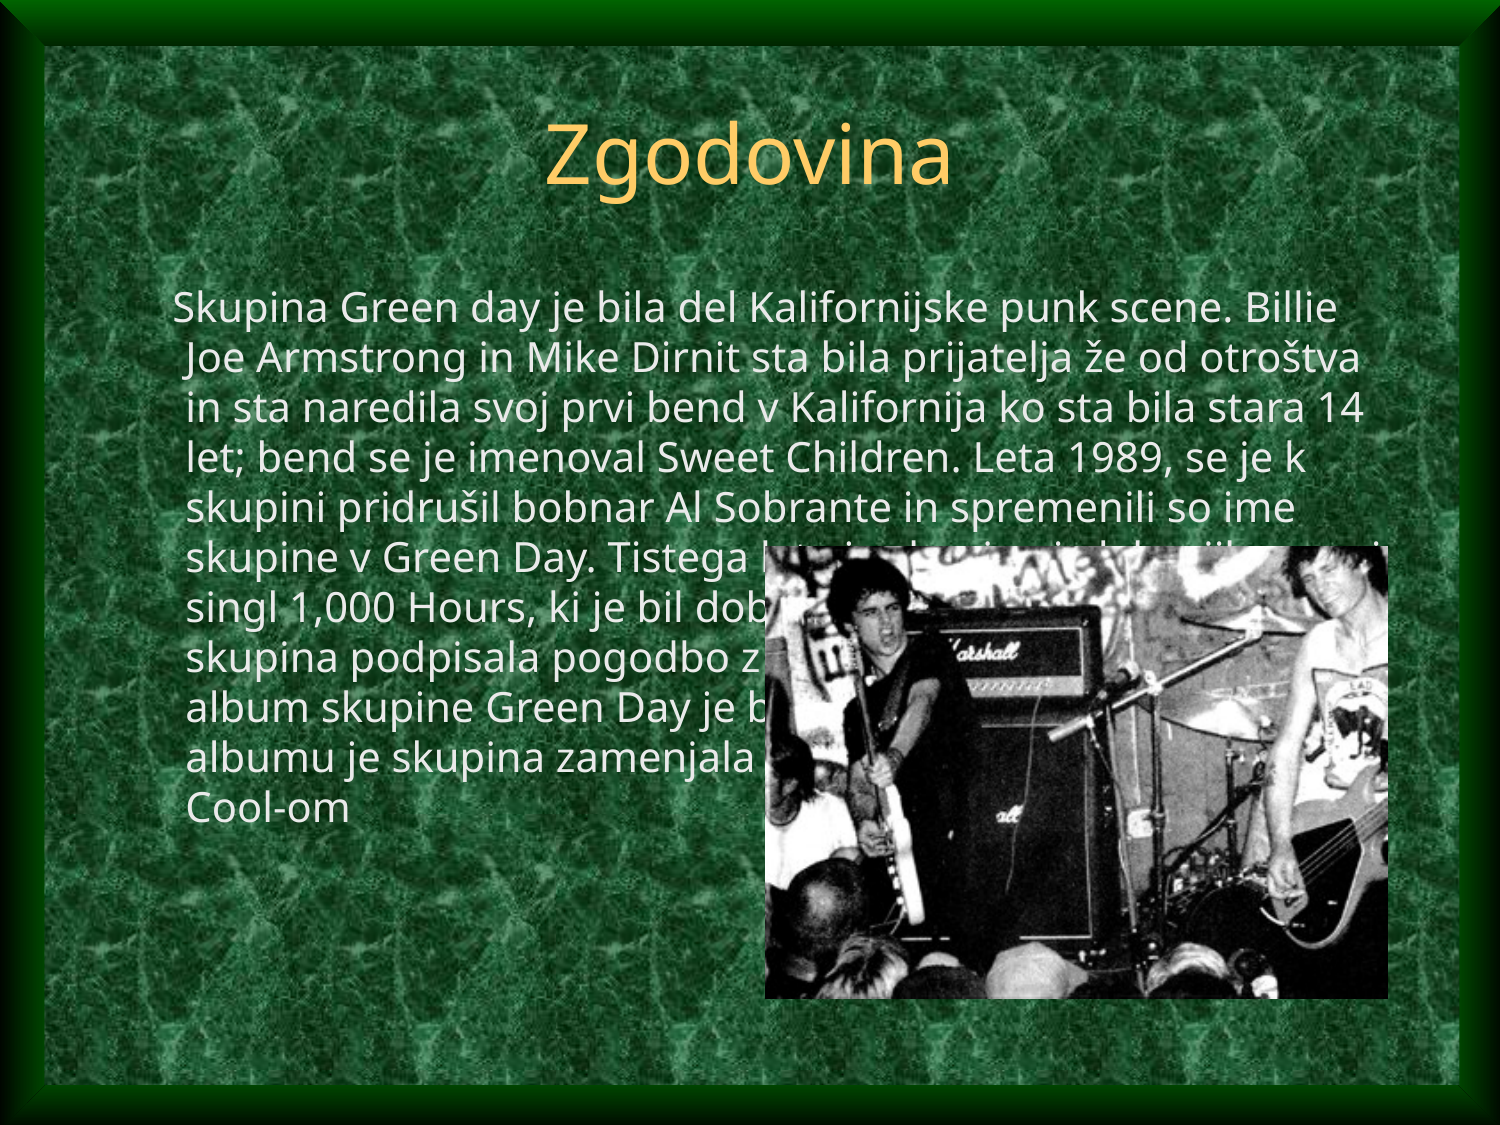

# Zgodovina
 Skupina Green day je bila del Kalifornijske punk scene. Billie Joe Armstrong in Mike Dirnit sta bila prijatelja že od otroštva in sta naredila svoj prvi bend v Kalifornija ko sta bila stara 14 let; bend se je imenoval Sweet Children. Leta 1989, se je k skupini pridrušil bobnar Al Sobrante in spremenili so ime skupine v Green Day. Tistega leta je skupina izdala njihov prvi singl 1,000 Hours, ki je bil dobro sprejet v punku. Kasneje je skupina podpisala pogodbo z založbo Lookout! Records. Prvi album skupine Green Day je bil izdan leta 1990. Kmalu po albumu je skupina zamenjala bobnarja Kiftmeyer-ja z Tre-jem Cool-om